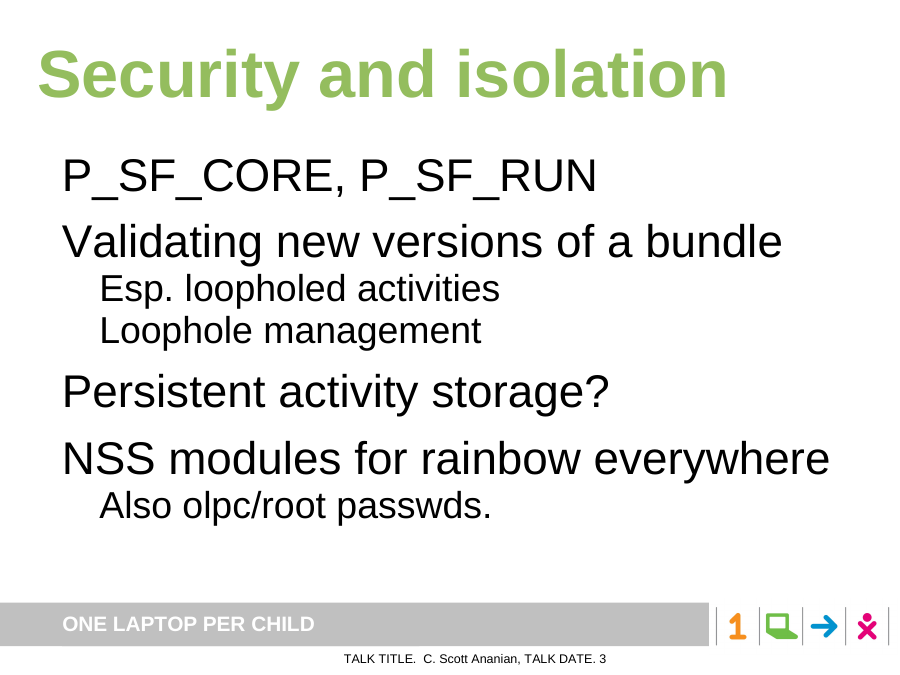

# Security and isolation
P_SF_CORE, P_SF_RUN
Validating new versions of a bundle
Esp. loopholed activities
Loophole management
Persistent activity storage?
NSS modules for rainbow everywhere
Also olpc/root passwds.